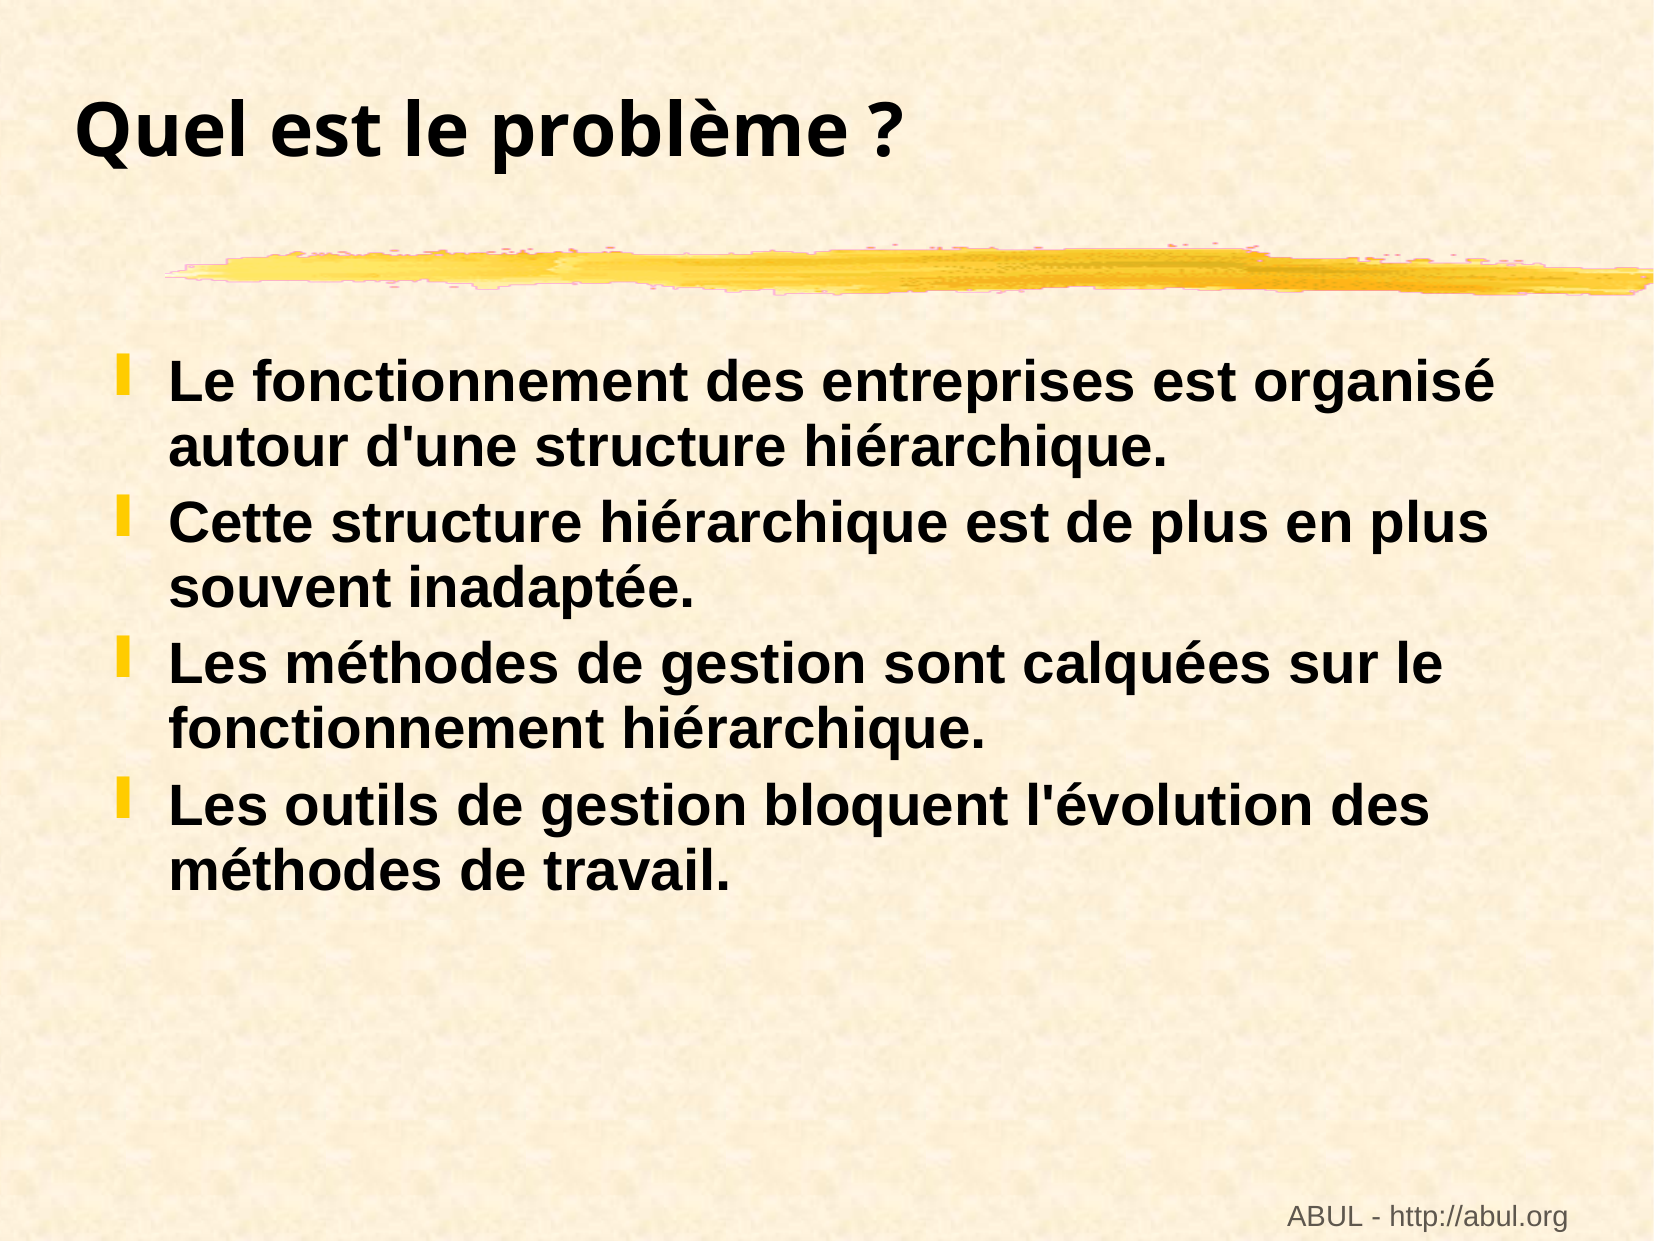

# Quel est le problème ?
Le fonctionnement des entreprises est organisé autour d'une structure hiérarchique.
Cette structure hiérarchique est de plus en plus souvent inadaptée.
Les méthodes de gestion sont calquées sur le fonctionnement hiérarchique.
Les outils de gestion bloquent l'évolution des méthodes de travail.